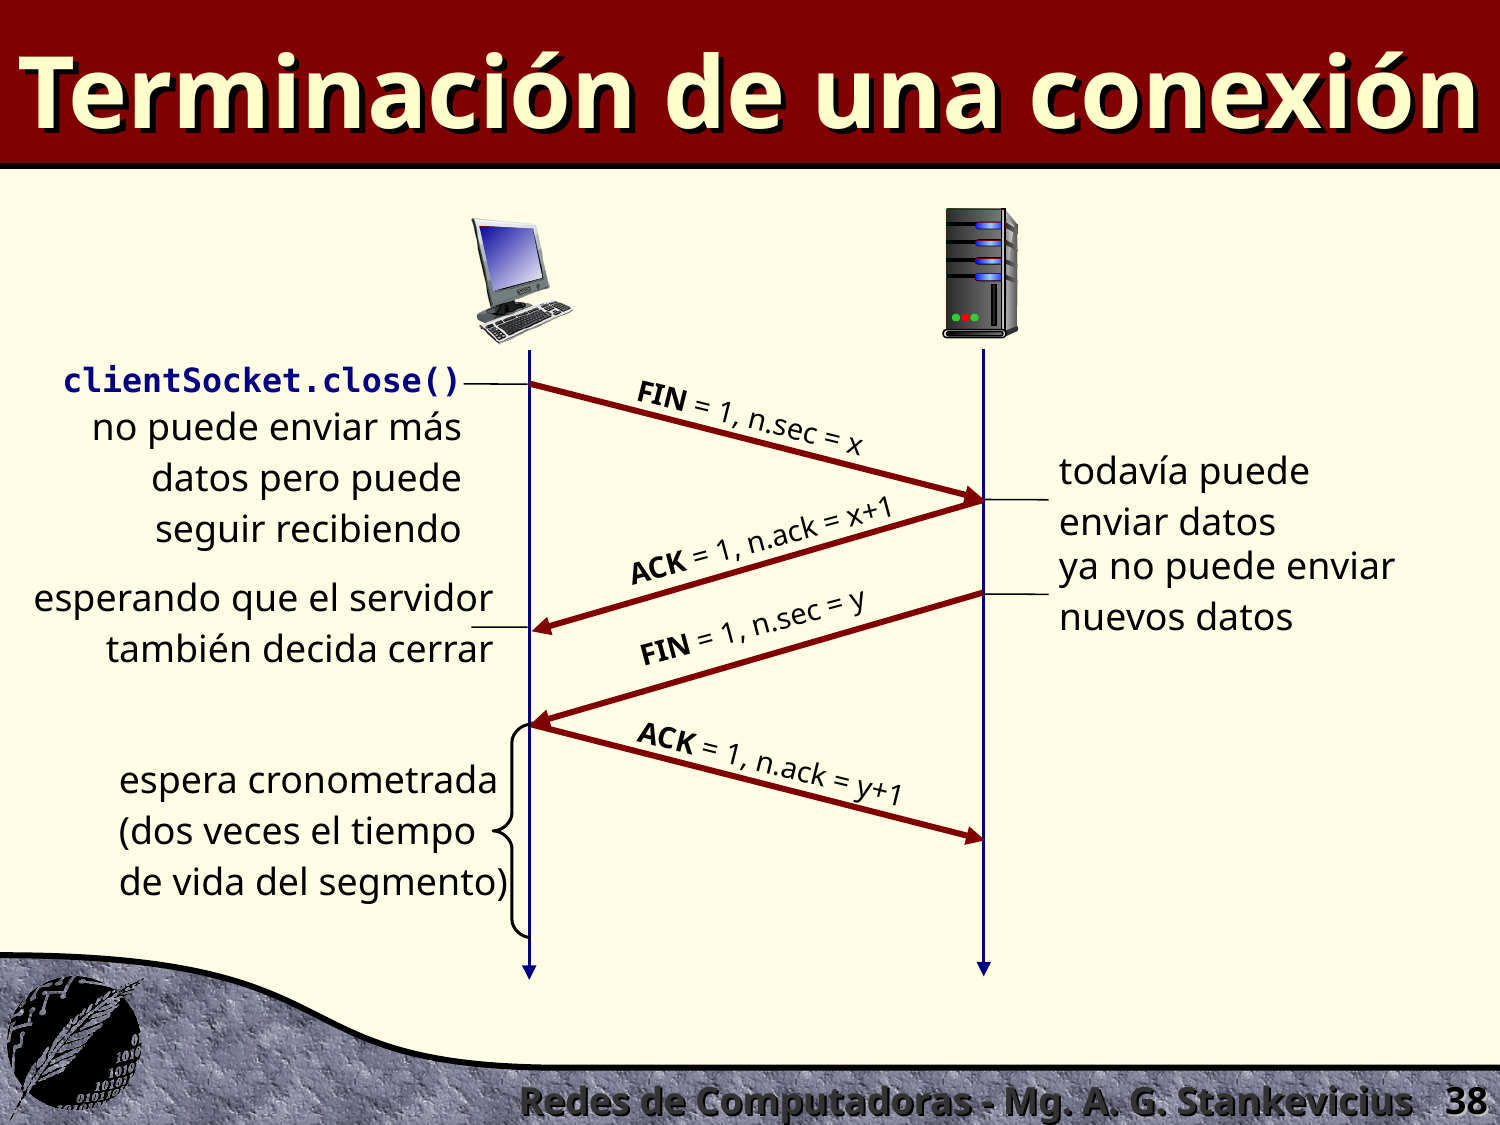

# Terminación de una conexión
	FIN = 1, n.sec = x
clientSocket.close()
no puede enviar más
datos pero puede
seguir recibiendo
todavía puede
enviar datos
ACK = 1, n.ack = x+1
ya no puede enviar
nuevos datos
FIN = 1, n.sec = y
esperando que el servidor
también decida cerrar
	ACK = 1, n.ack = y+1
espera cronometrada
(dos veces el tiempo
de vida del segmento)
38